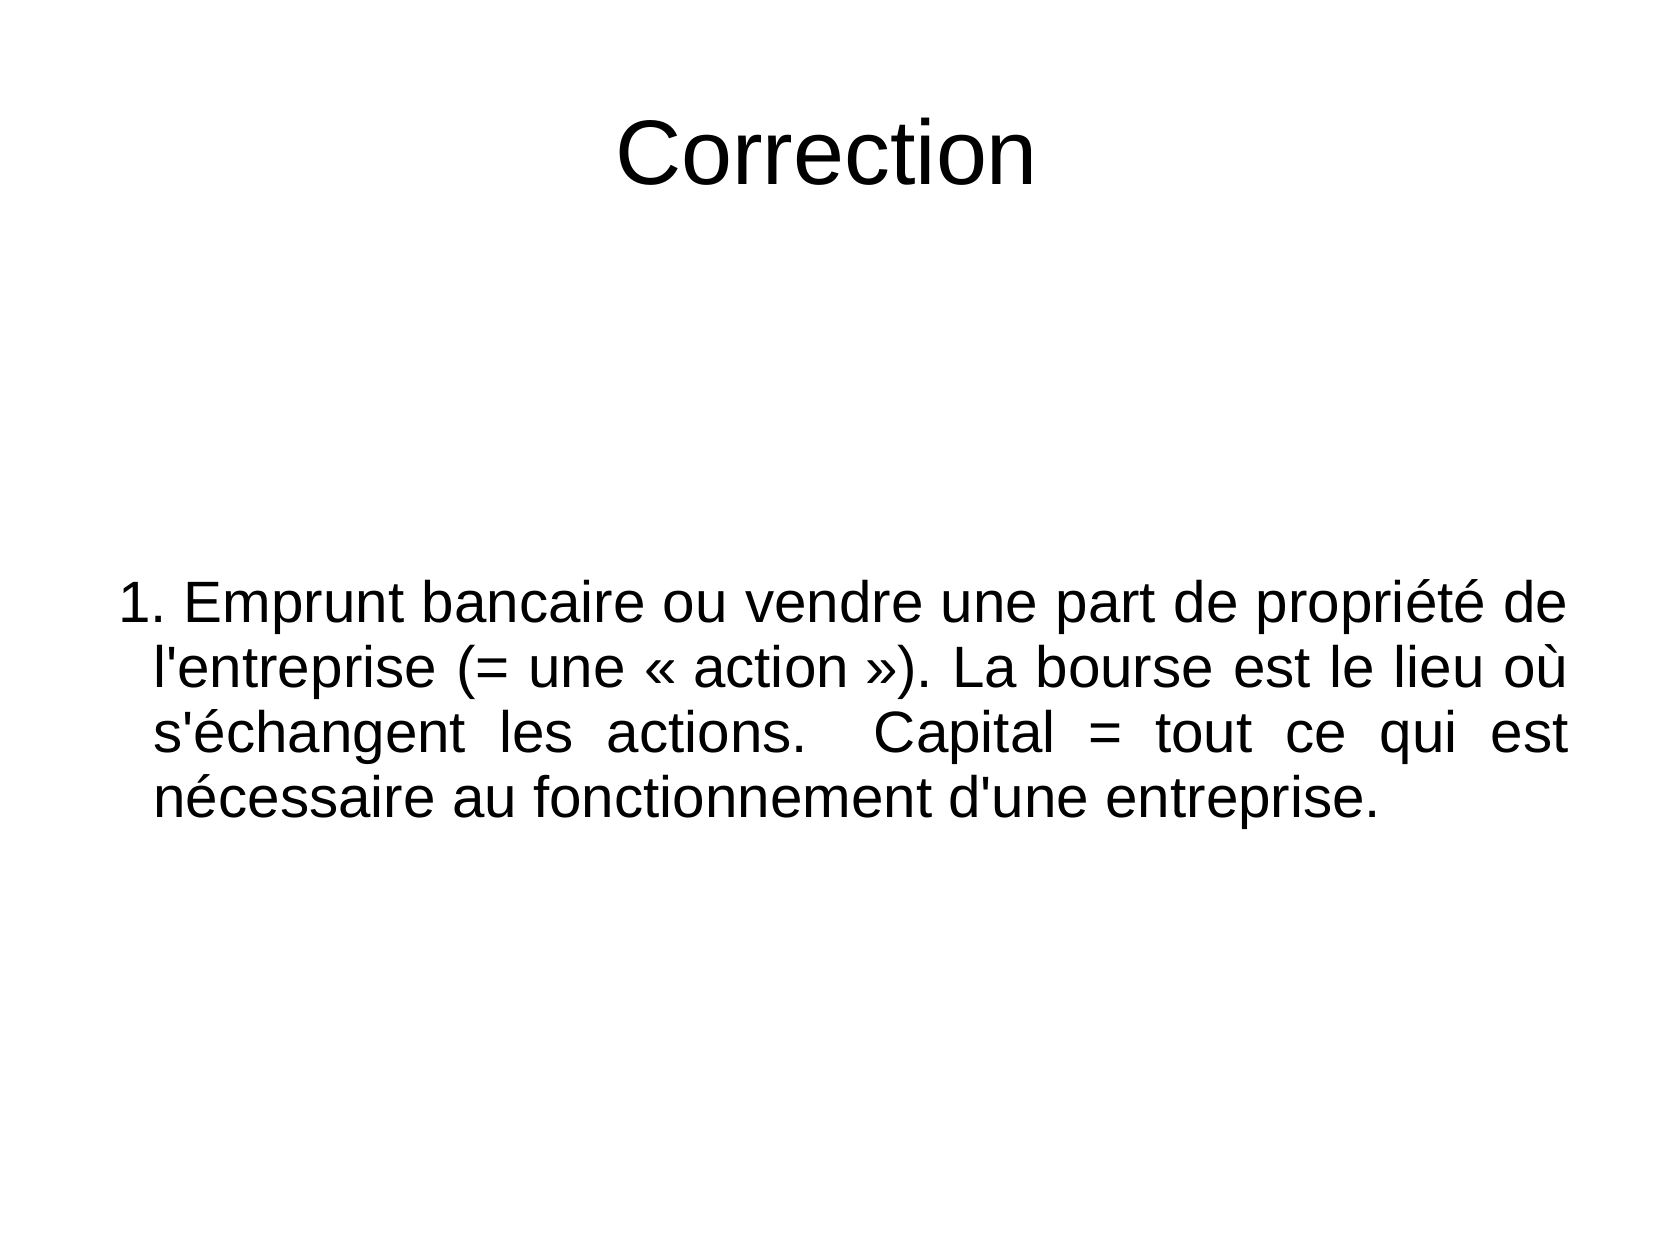

# Correction
1. Emprunt bancaire ou vendre une part de propriété de l'entreprise (= une « action »). La bourse est le lieu où s'échangent les actions. Capital = tout ce qui est nécessaire au fonctionnement d'une entreprise.